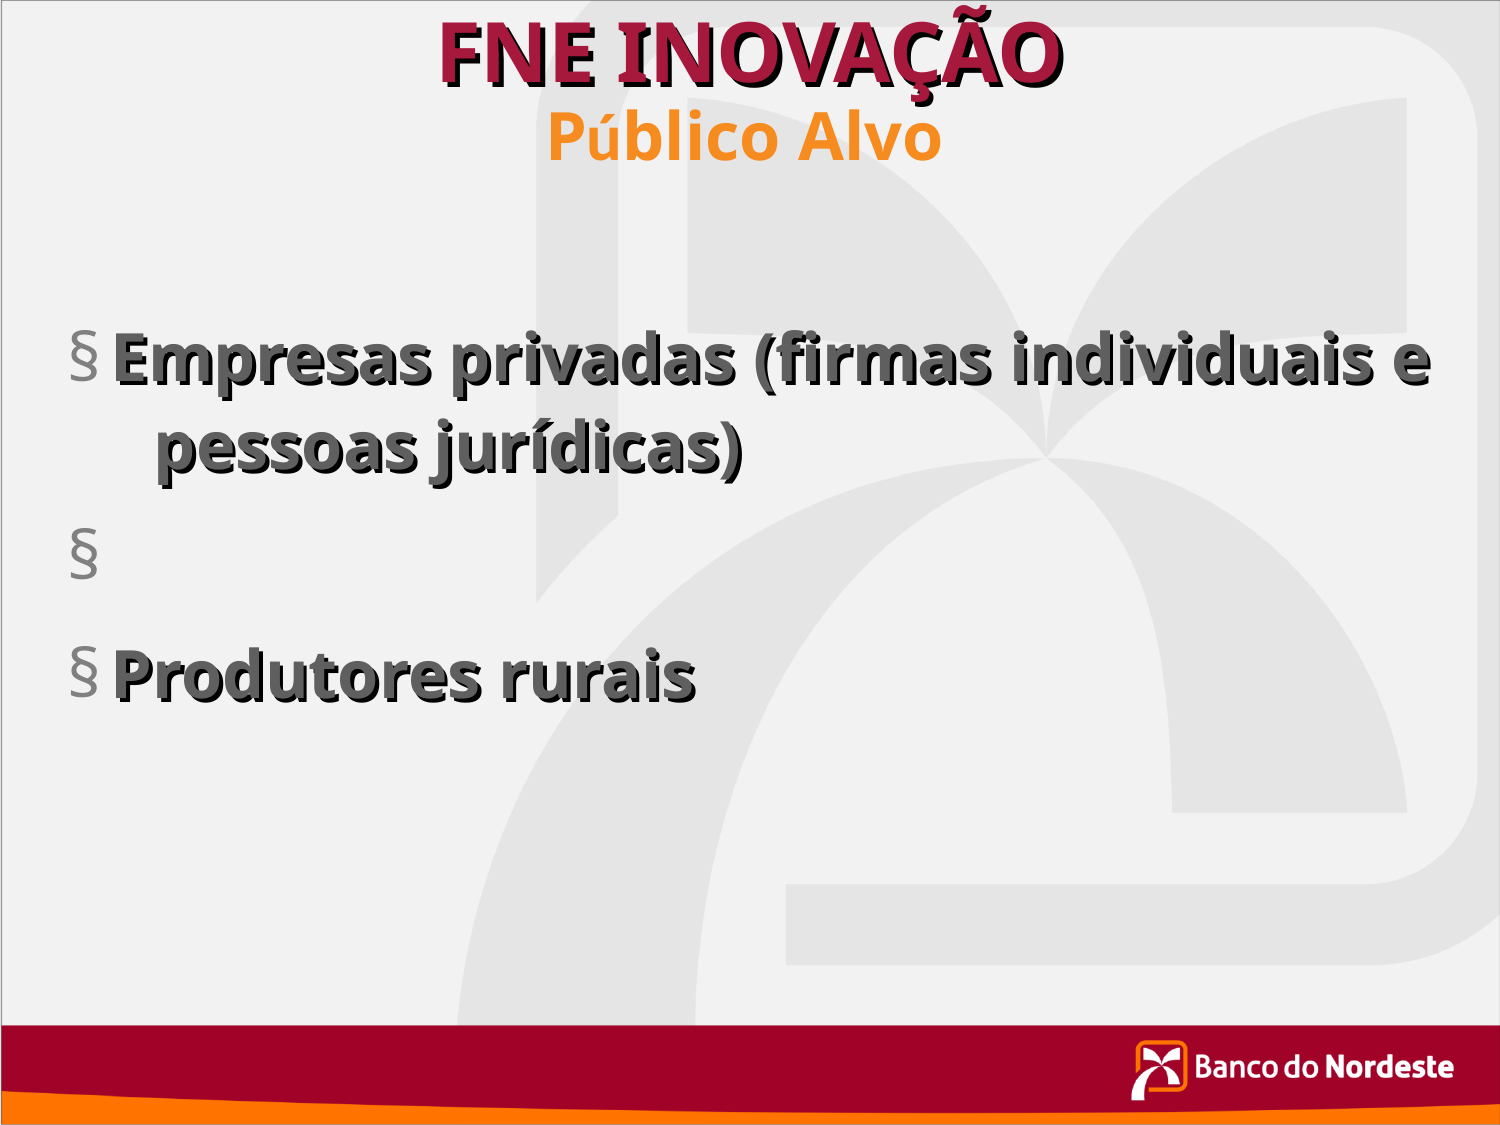

FNE INOVAÇÃO
Público Alvo
Empresas privadas (firmas individuais e pessoas jurídicas)
Produtores rurais